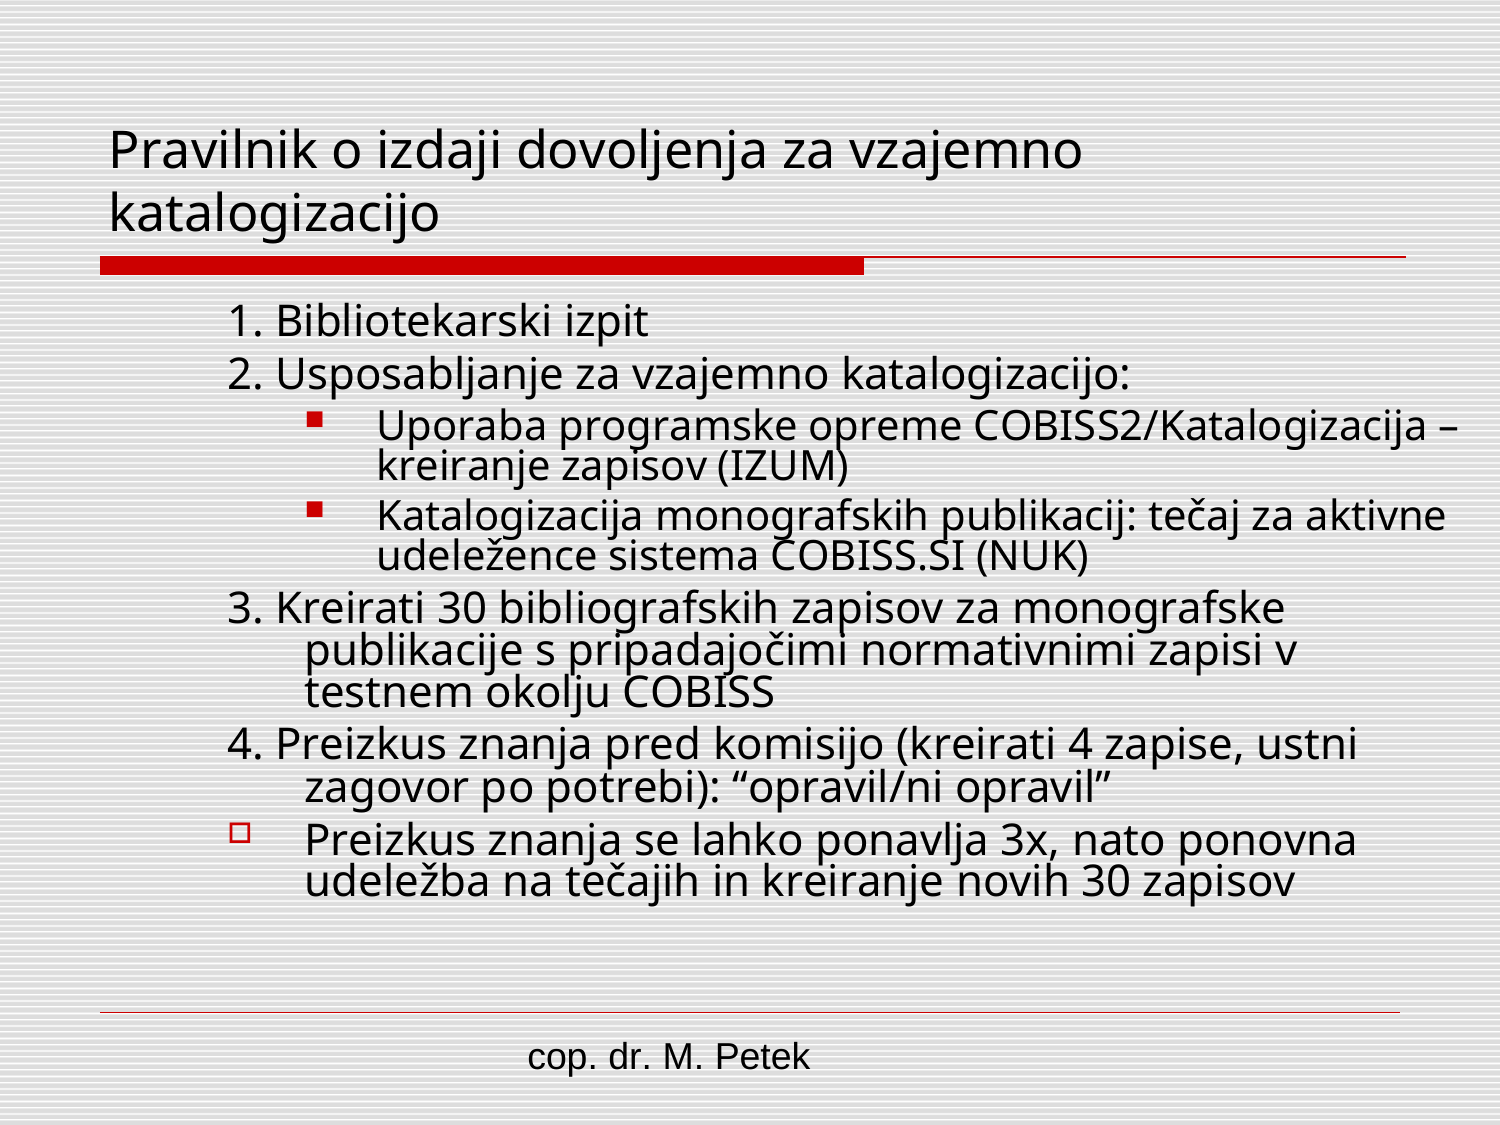

# Pravilnik o izdaji dovoljenja za vzajemno katalogizacijo
1. Bibliotekarski izpit
2. Usposabljanje za vzajemno katalogizacijo:
Uporaba programske opreme COBISS2/Katalogizacija – kreiranje zapisov (IZUM)
Katalogizacija monografskih publikacij: tečaj za aktivne udeležence sistema COBISS.SI (NUK)
3. Kreirati 30 bibliografskih zapisov za monografske publikacije s pripadajočimi normativnimi zapisi v testnem okolju COBISS
4. Preizkus znanja pred komisijo (kreirati 4 zapise, ustni zagovor po potrebi): “opravil/ni opravil”
Preizkus znanja se lahko ponavlja 3x, nato ponovna udeležba na tečajih in kreiranje novih 30 zapisov
cop. dr. M. Petek